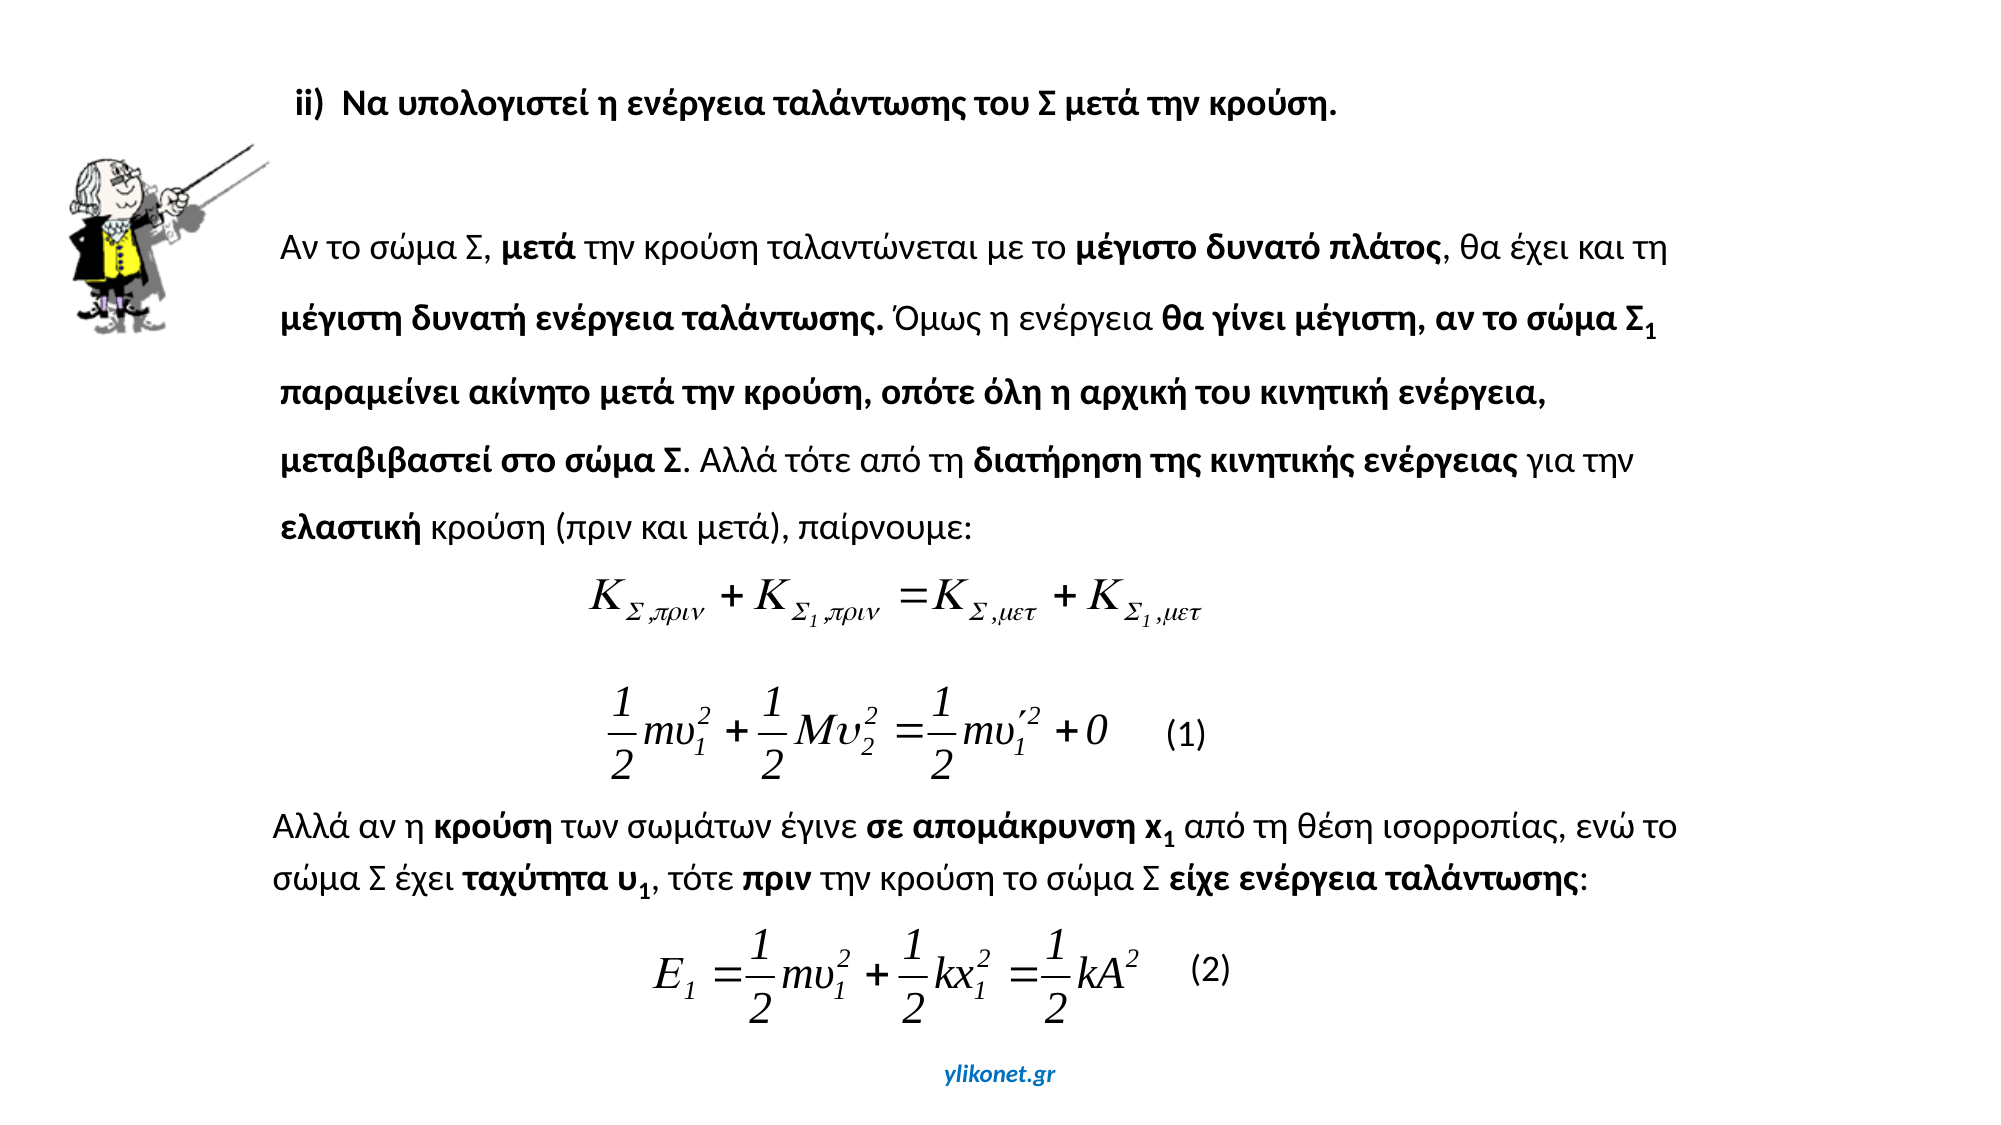

ii) Να υπολογιστεί η ενέργεια ταλάντωσης του Σ μετά την κρούση.
Αν το σώμα Σ, μετά την κρούση ταλαντώνεται με το μέγιστο δυνατό πλάτος, θα έχει και τη μέγιστη δυνατή ενέργεια ταλάντωσης. Όμως η ενέργεια θα γίνει μέγιστη, αν το σώμα Σ1 παραμείνει ακίνητο μετά την κρούση, οπότε όλη η αρχική του κινητική ενέργεια, μεταβιβαστεί στο σώμα Σ. Αλλά τότε από τη διατήρηση της κινητικής ενέργειας για την ελαστική κρούση (πριν και μετά), παίρνουμε:
(1)
Αλλά αν η κρούση των σωμάτων έγινε σε απομάκρυνση x1 από τη θέση ισορροπίας, ενώ το σώμα Σ έχει ταχύτητα υ1, τότε πριν την κρούση το σώμα Σ είχε ενέργεια ταλάντωσης:
(2)
ylikonet.gr